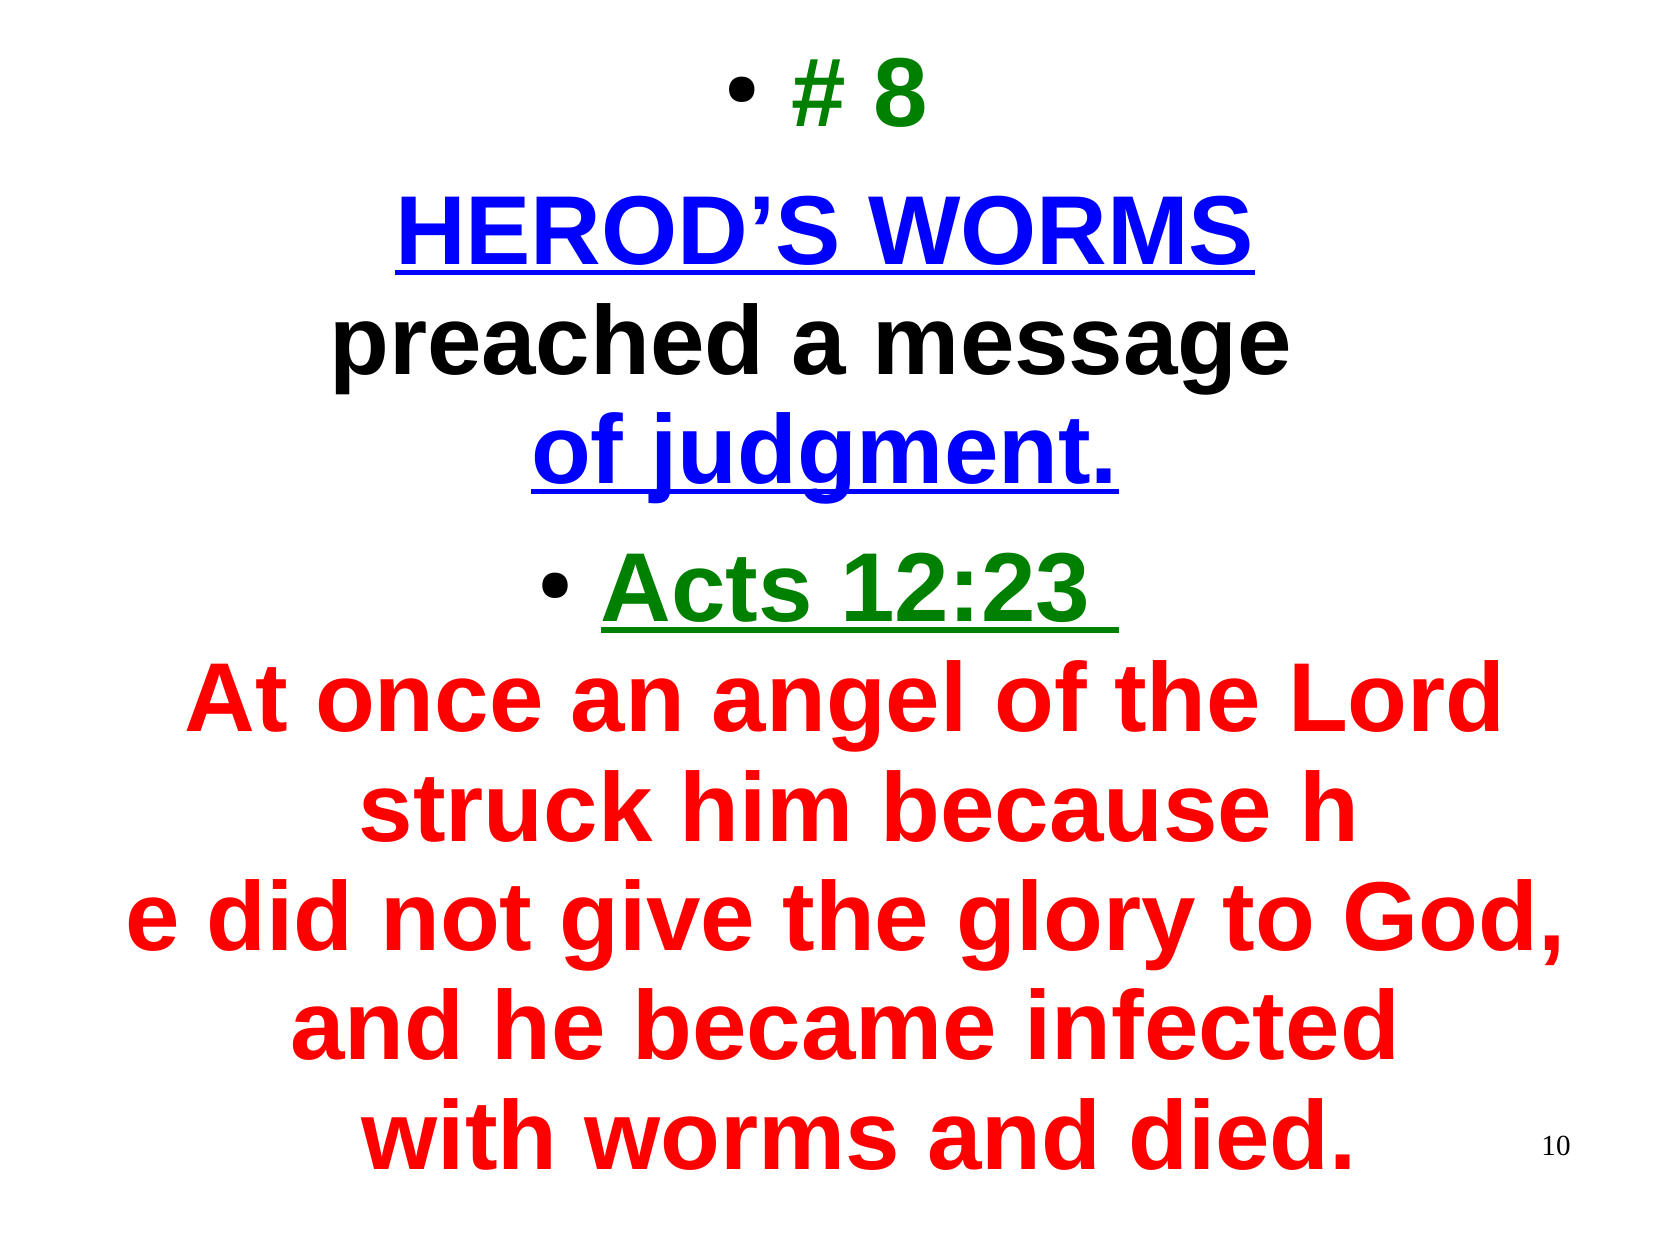

# # 8
HEROD’S WORMS
preached a message
of judgment.
Acts 12:23
At once an angel of the Lord
struck him because h
e did not give the glory to God,
and he became infected
with worms and died.
10